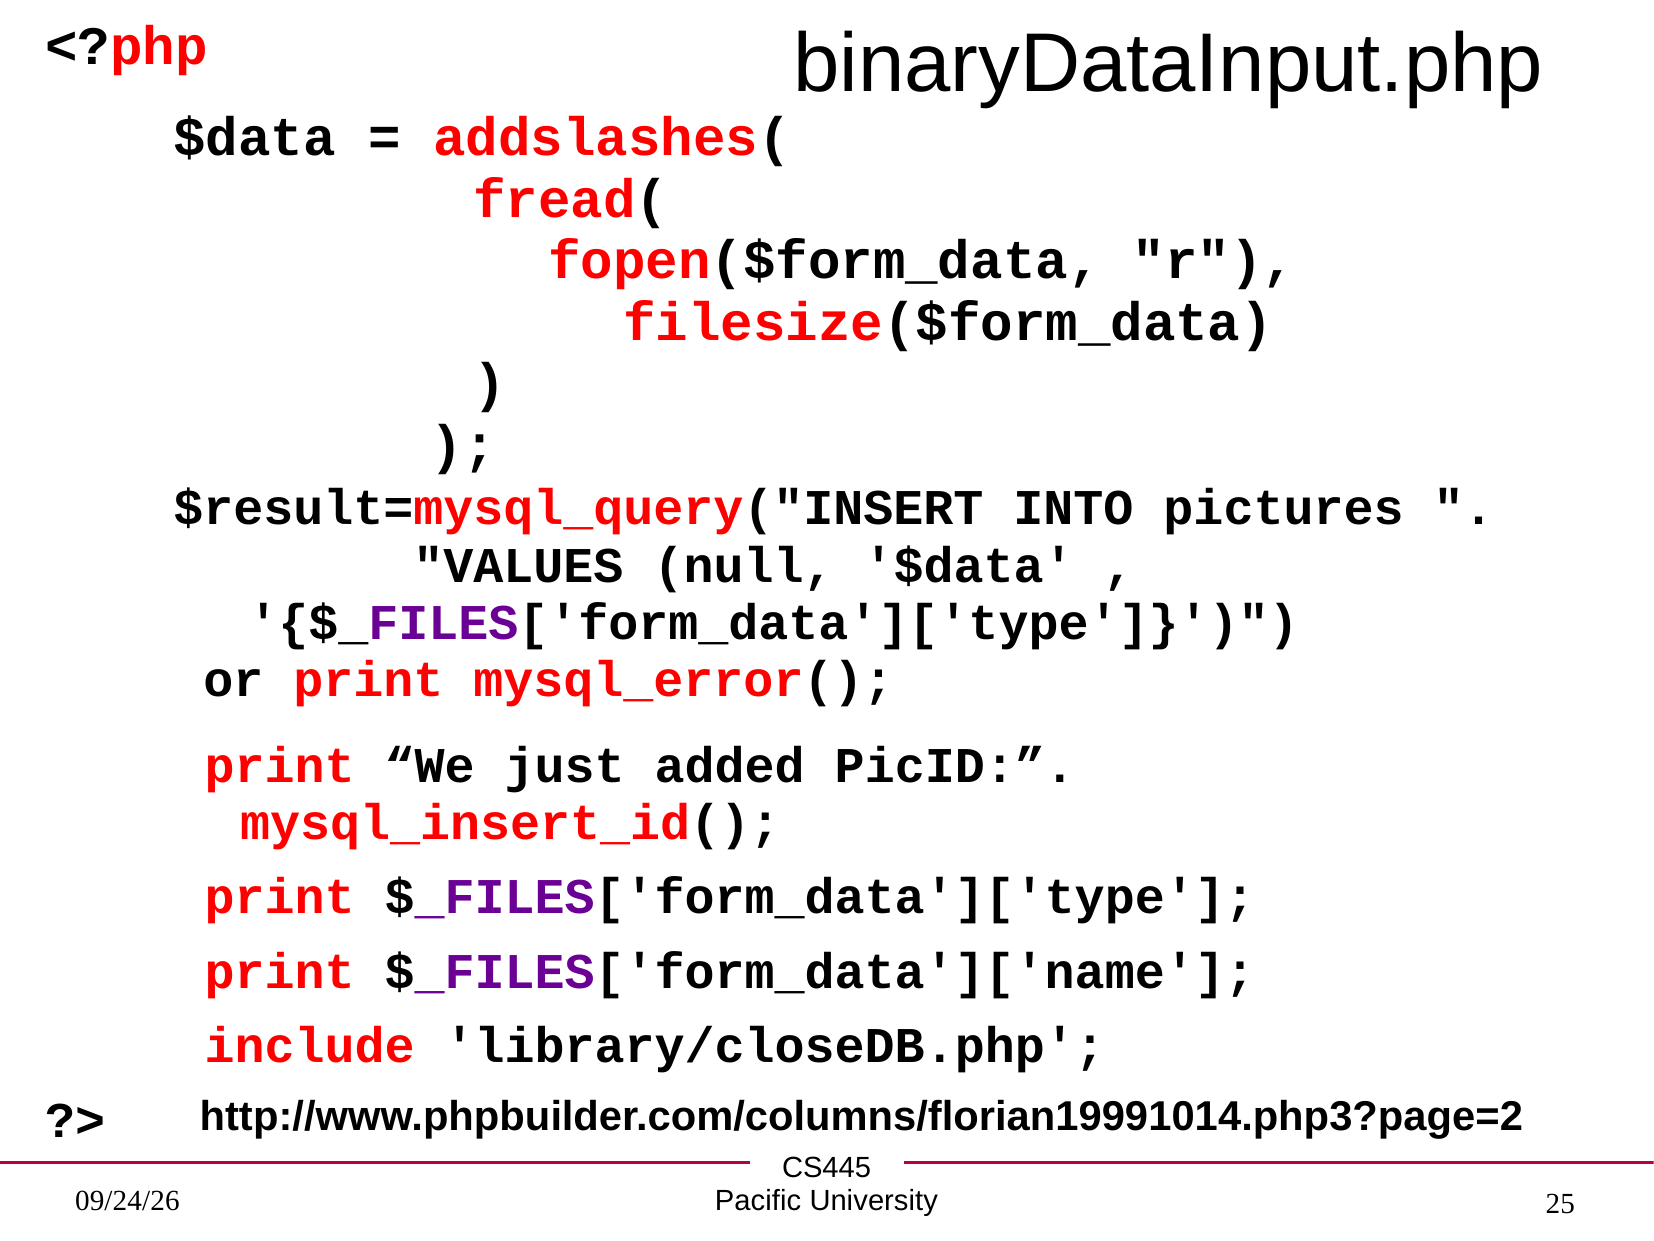

# binaryDataInput.php
<?php
 	$data = addslashes(
					fread(
						fopen($form_data, "r"),
							filesize($form_data)
					)
				 );
	$result=mysql_query("INSERT INTO pictures ".
	 "VALUES (null, '$data' ,
		'{$_FILES['form_data']['type']}')")
	 or print mysql_error();
print “We just added PicID:”. mysql_insert_id();
print $_FILES['form_data']['type'];
print $_FILES['form_data']['name'];
include 'library/closeDB.php';
?>
http://www.phpbuilder.com/columns/florian19991014.php3?page=2